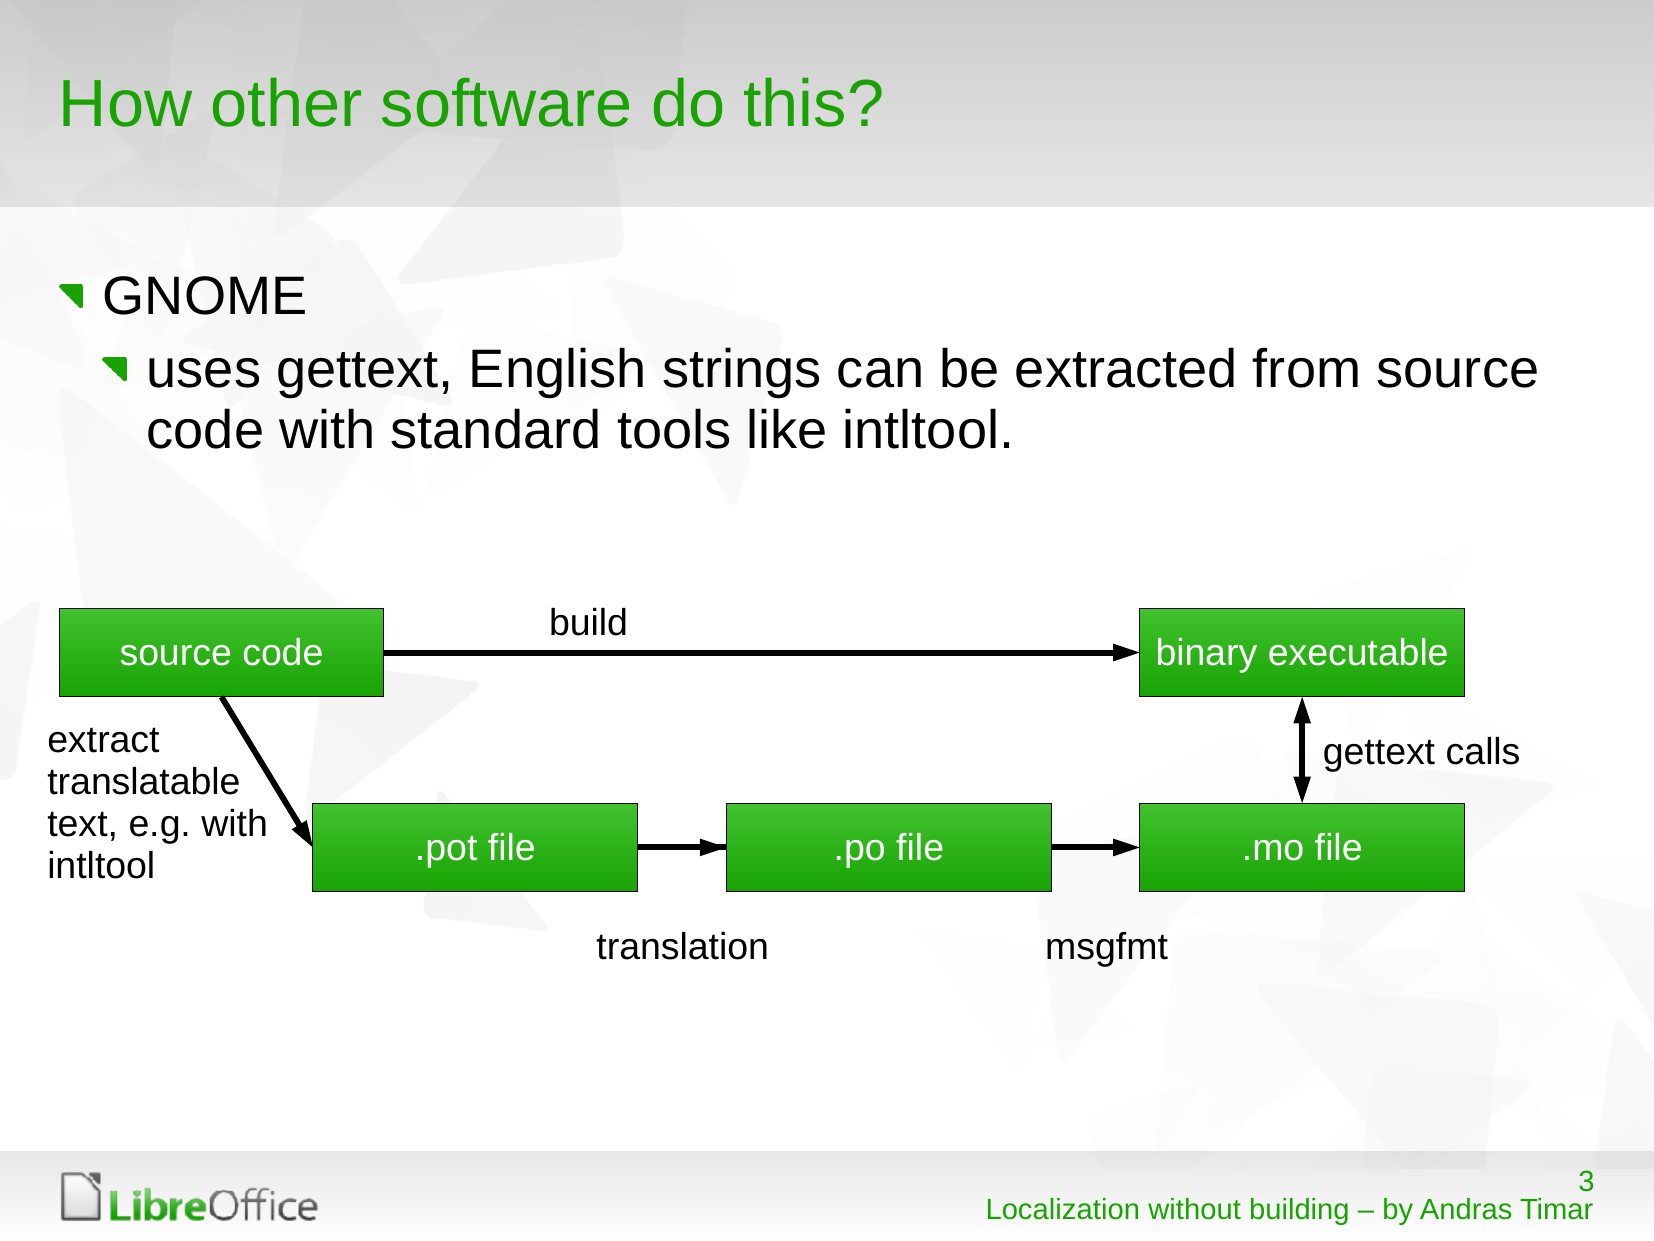

# How other software do this?
GNOME
uses gettext, English strings can be extracted from source code with standard tools like intltool.
build
source code
binary executable
extract translatable text, e.g. with intltool
gettext calls
.pot file
.po file
.mo file
translation
msgfmt
3
Localization without building – by Andras Timar